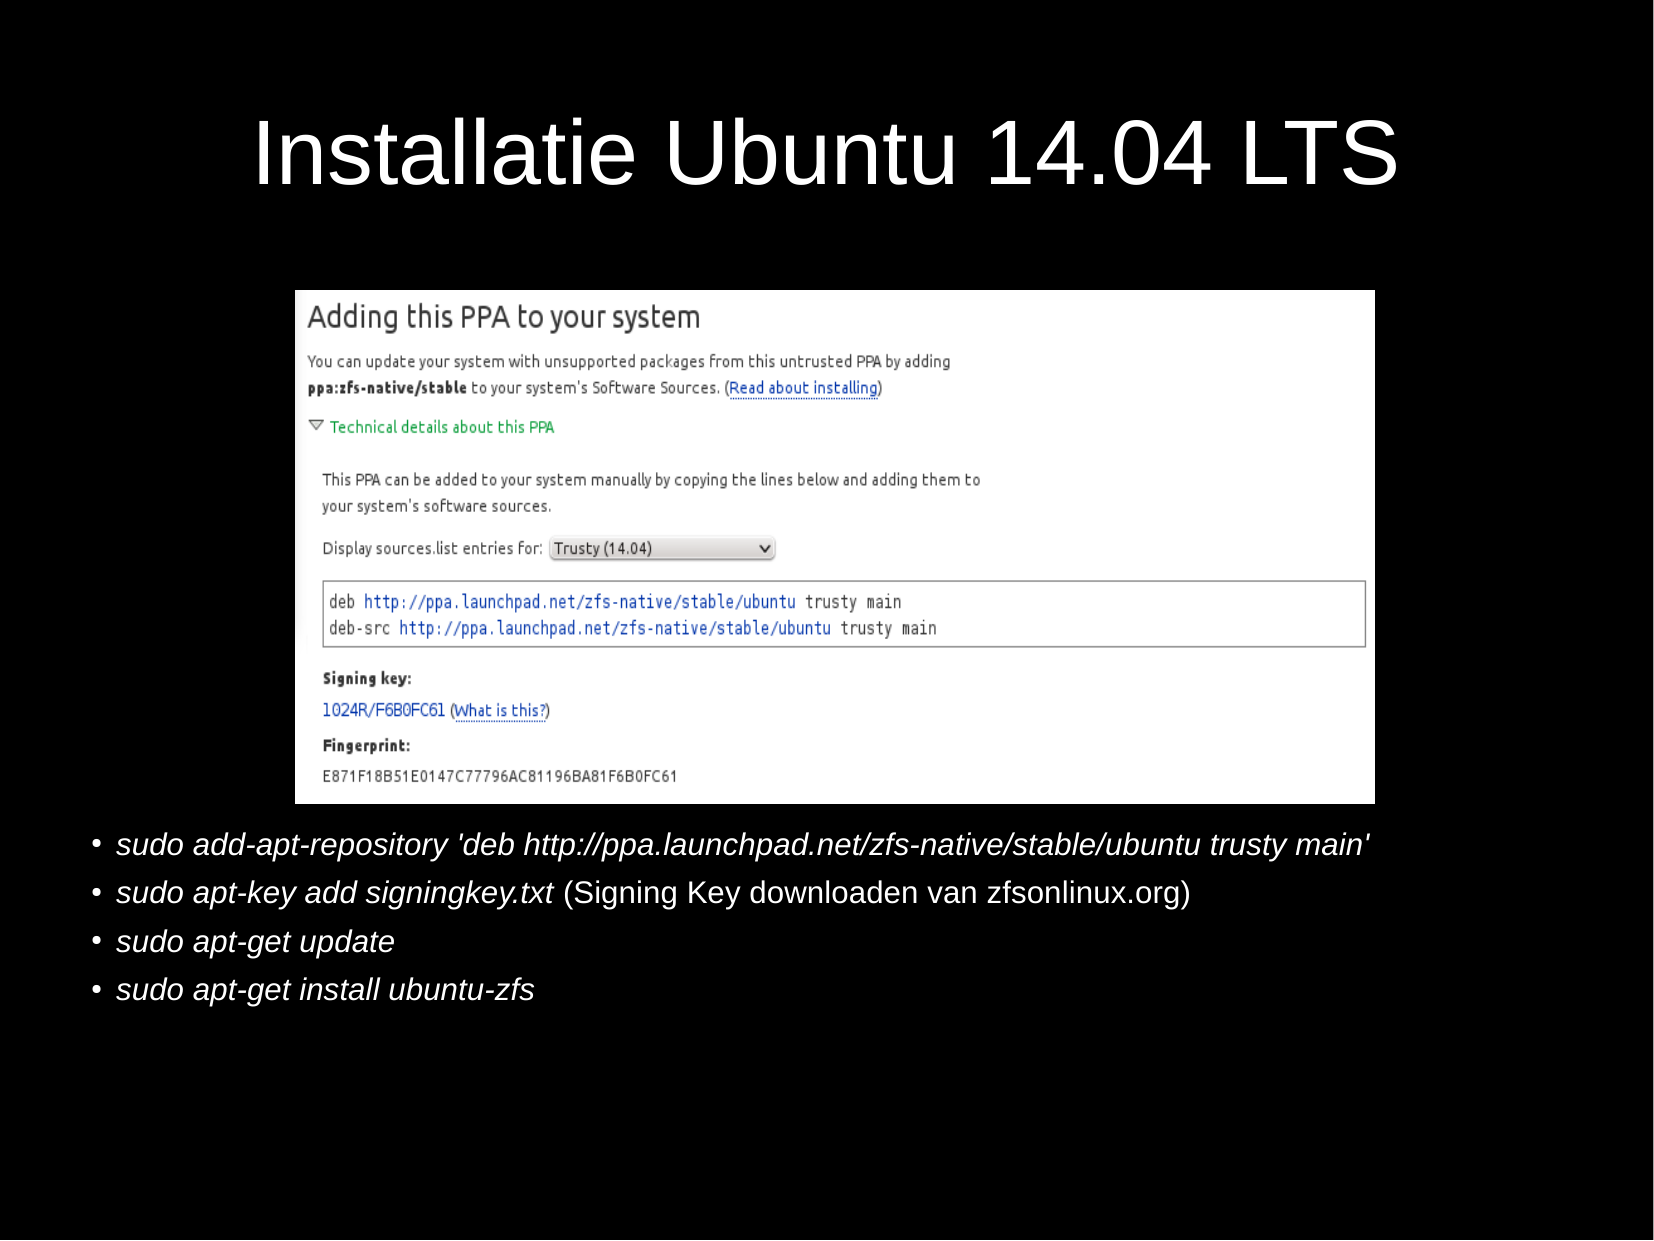

# Installatie Ubuntu 14.04 LTS
sudo add-apt-repository 'deb http://ppa.launchpad.net/zfs-native/stable/ubuntu trusty main'
sudo apt-key add signingkey.txt (Signing Key downloaden van zfsonlinux.org)
sudo apt-get update
sudo apt-get install ubuntu-zfs